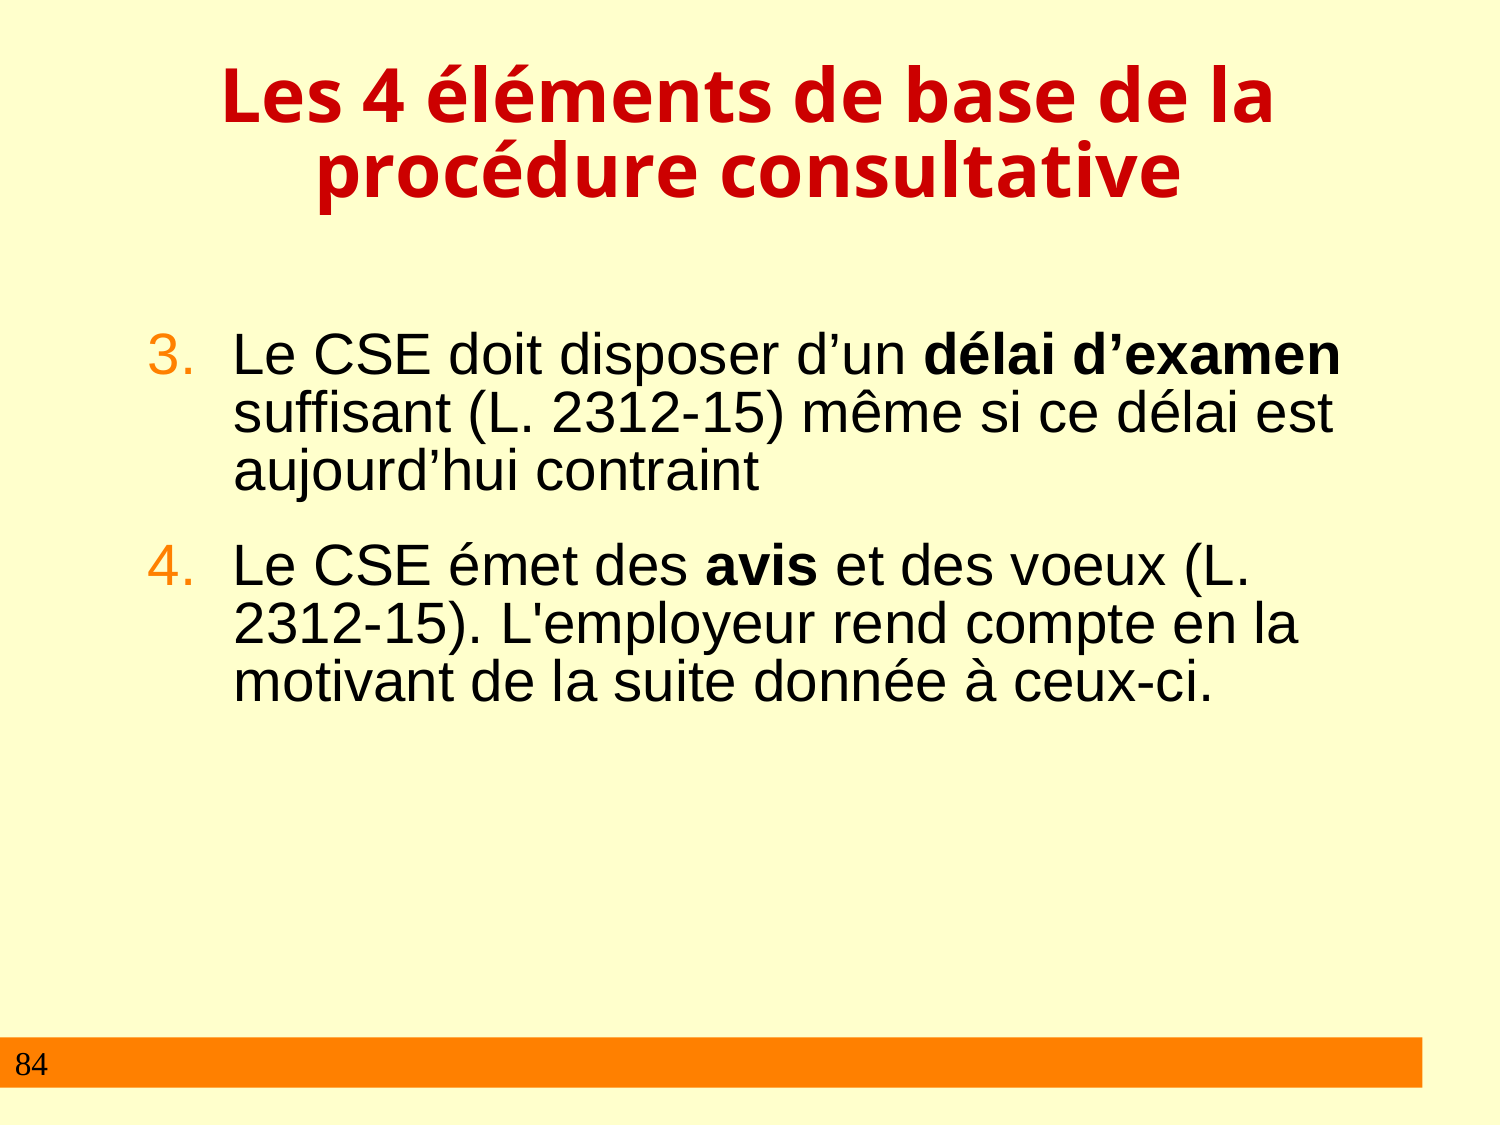

# Les 4 éléments de base de la procédure consultative
Le CSE doit disposer d’un délai d’examen suffisant (L. 2312-15) même si ce délai est aujourd’hui contraint
Le CSE émet des avis et des voeux (L. 2312-15). L'employeur rend compte en la motivant de la suite donnée à ceux-ci.